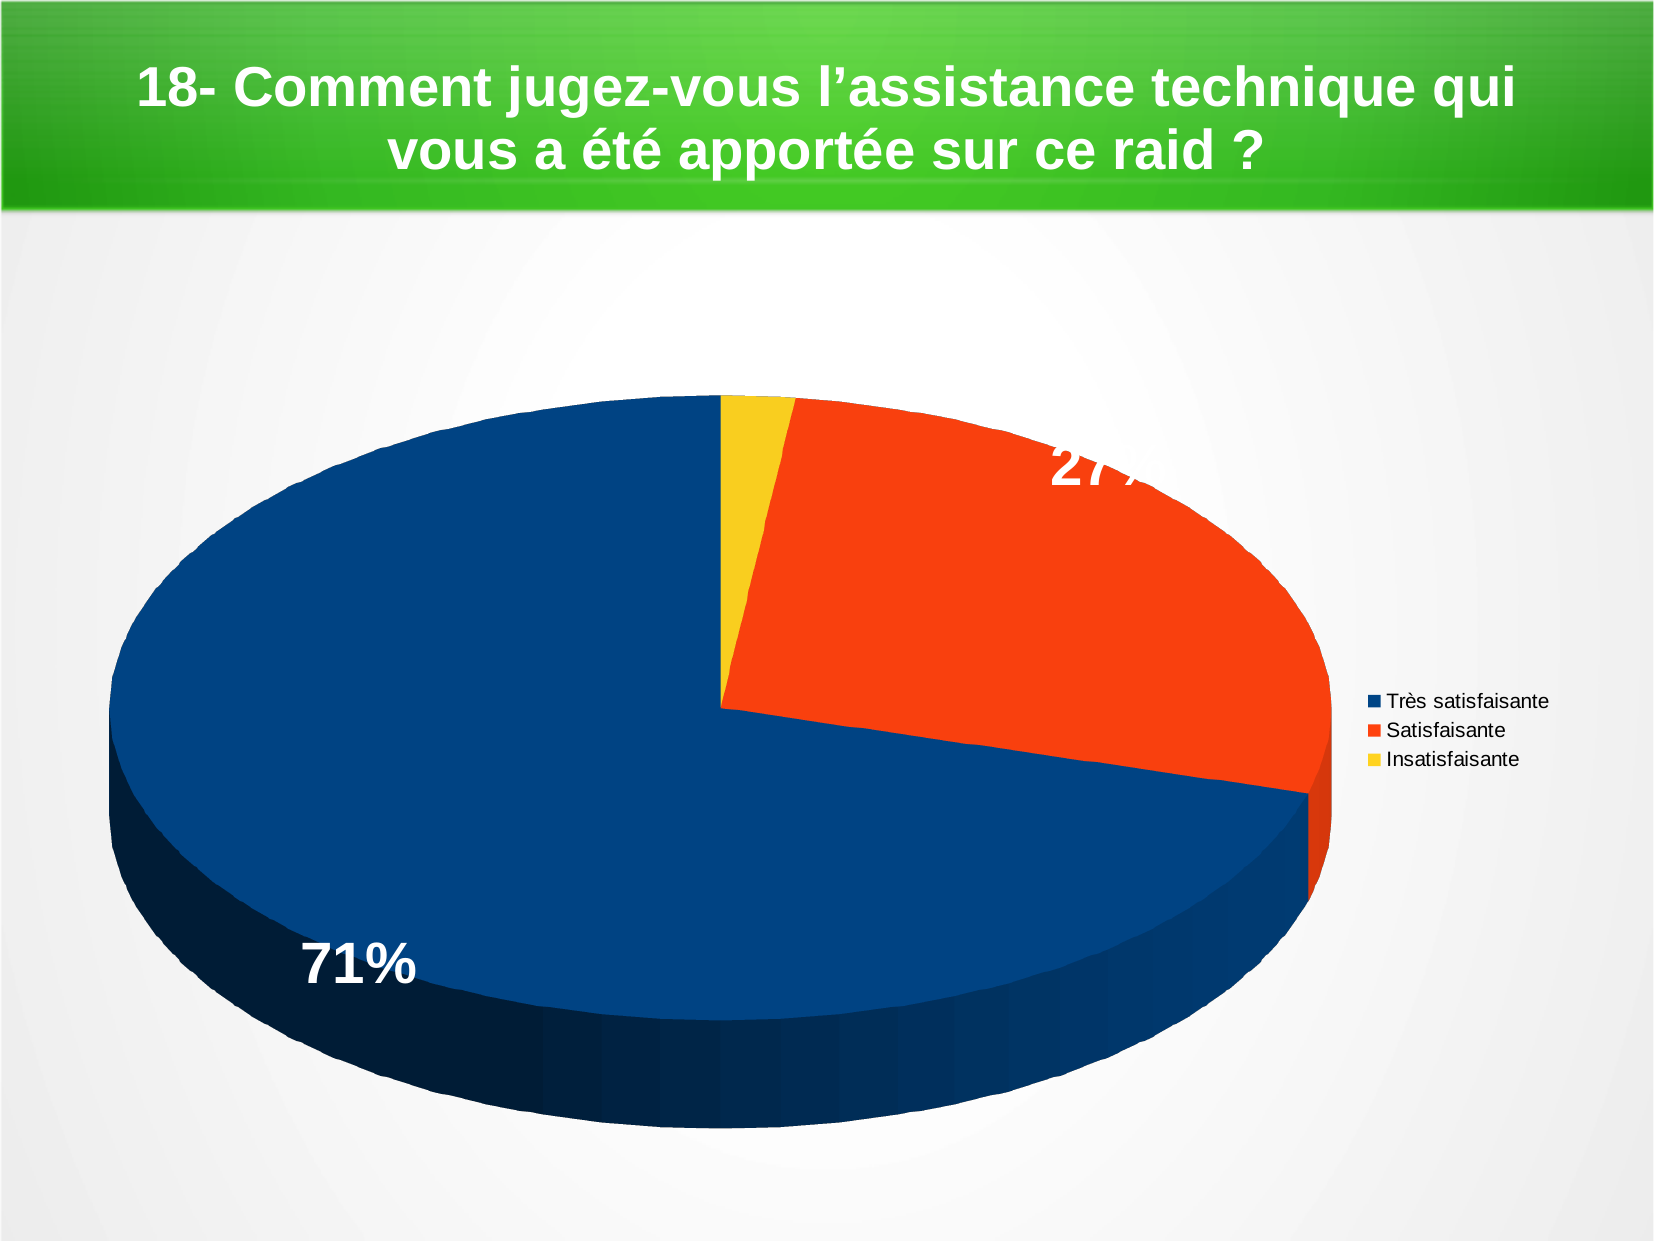

# 18- Comment jugez-vous l’assistance technique qui vous a été apportée sur ce raid ?
[unsupported chart]